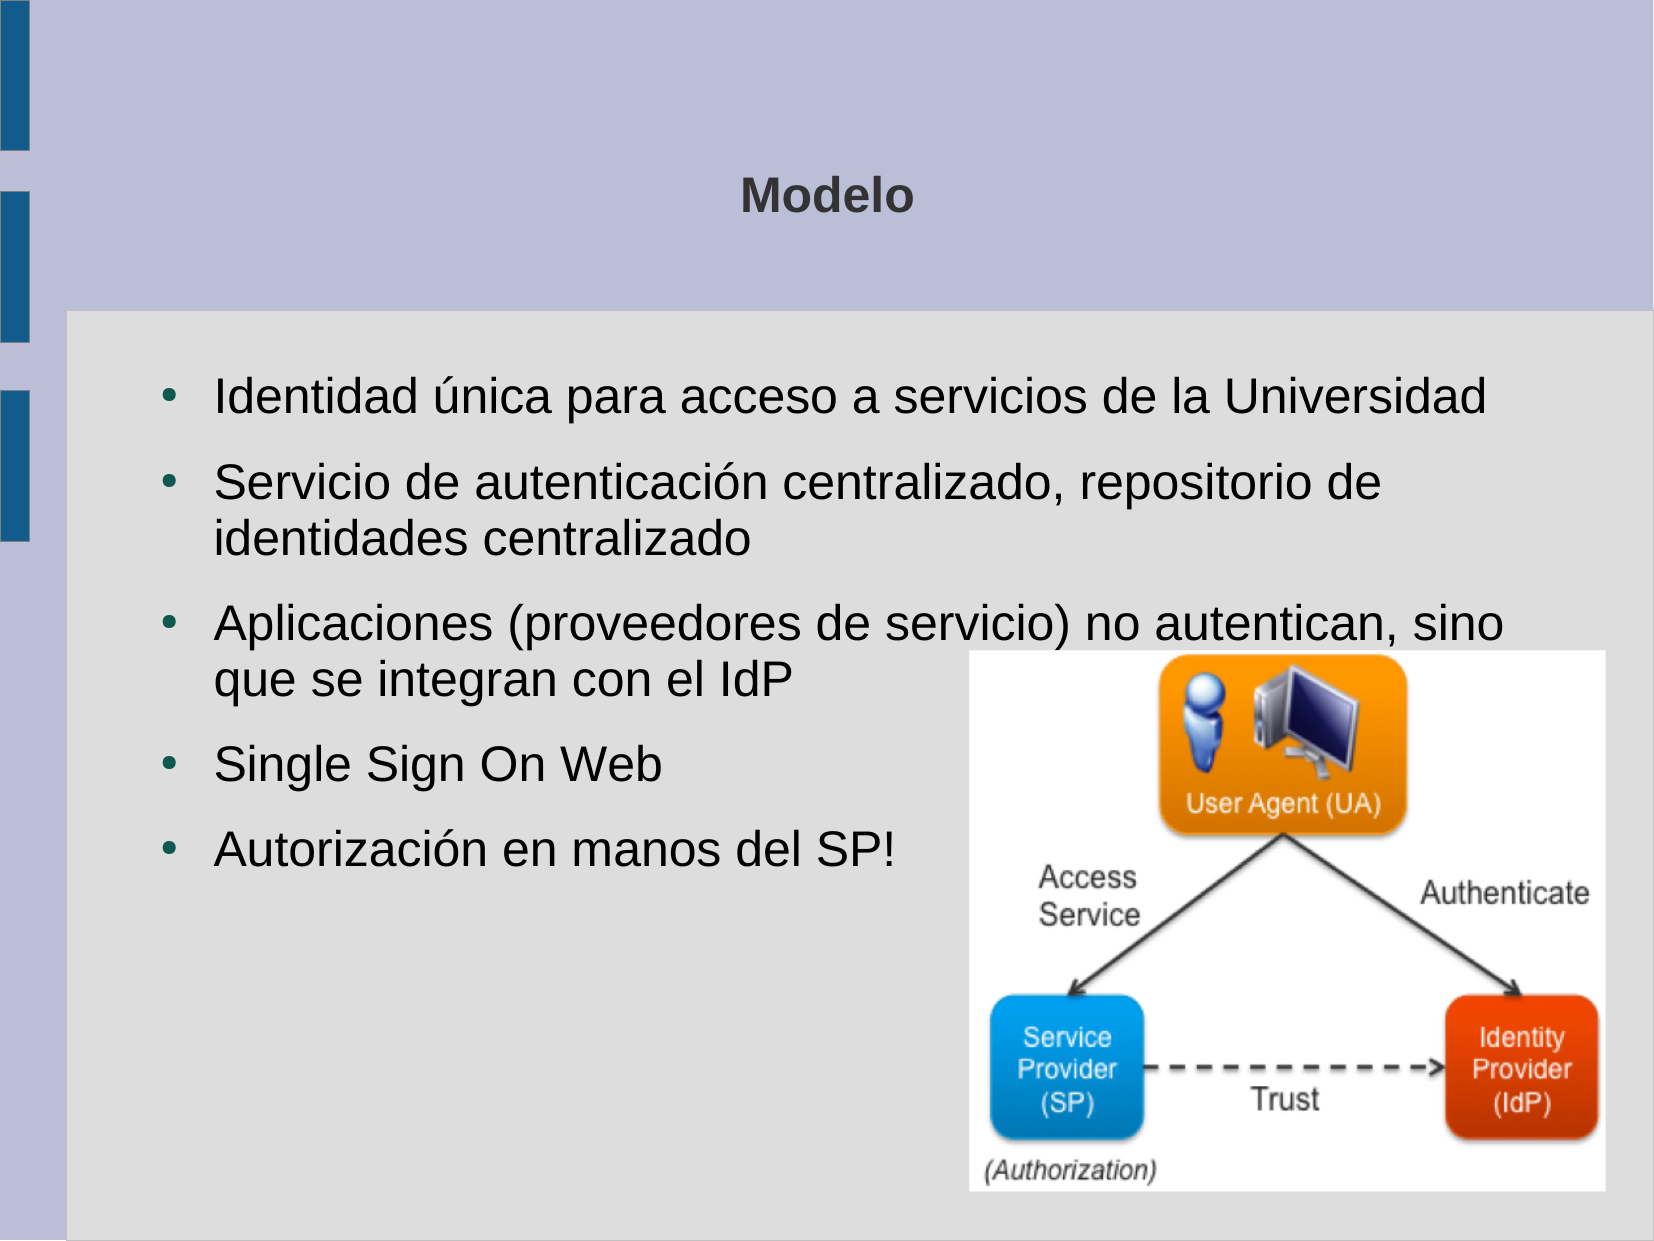

# Modelo
Identidad única para acceso a servicios de la Universidad
Servicio de autenticación centralizado, repositorio de identidades centralizado
Aplicaciones (proveedores de servicio) no autentican, sino que se integran con el IdP
Single Sign On Web
Autorización en manos del SP!